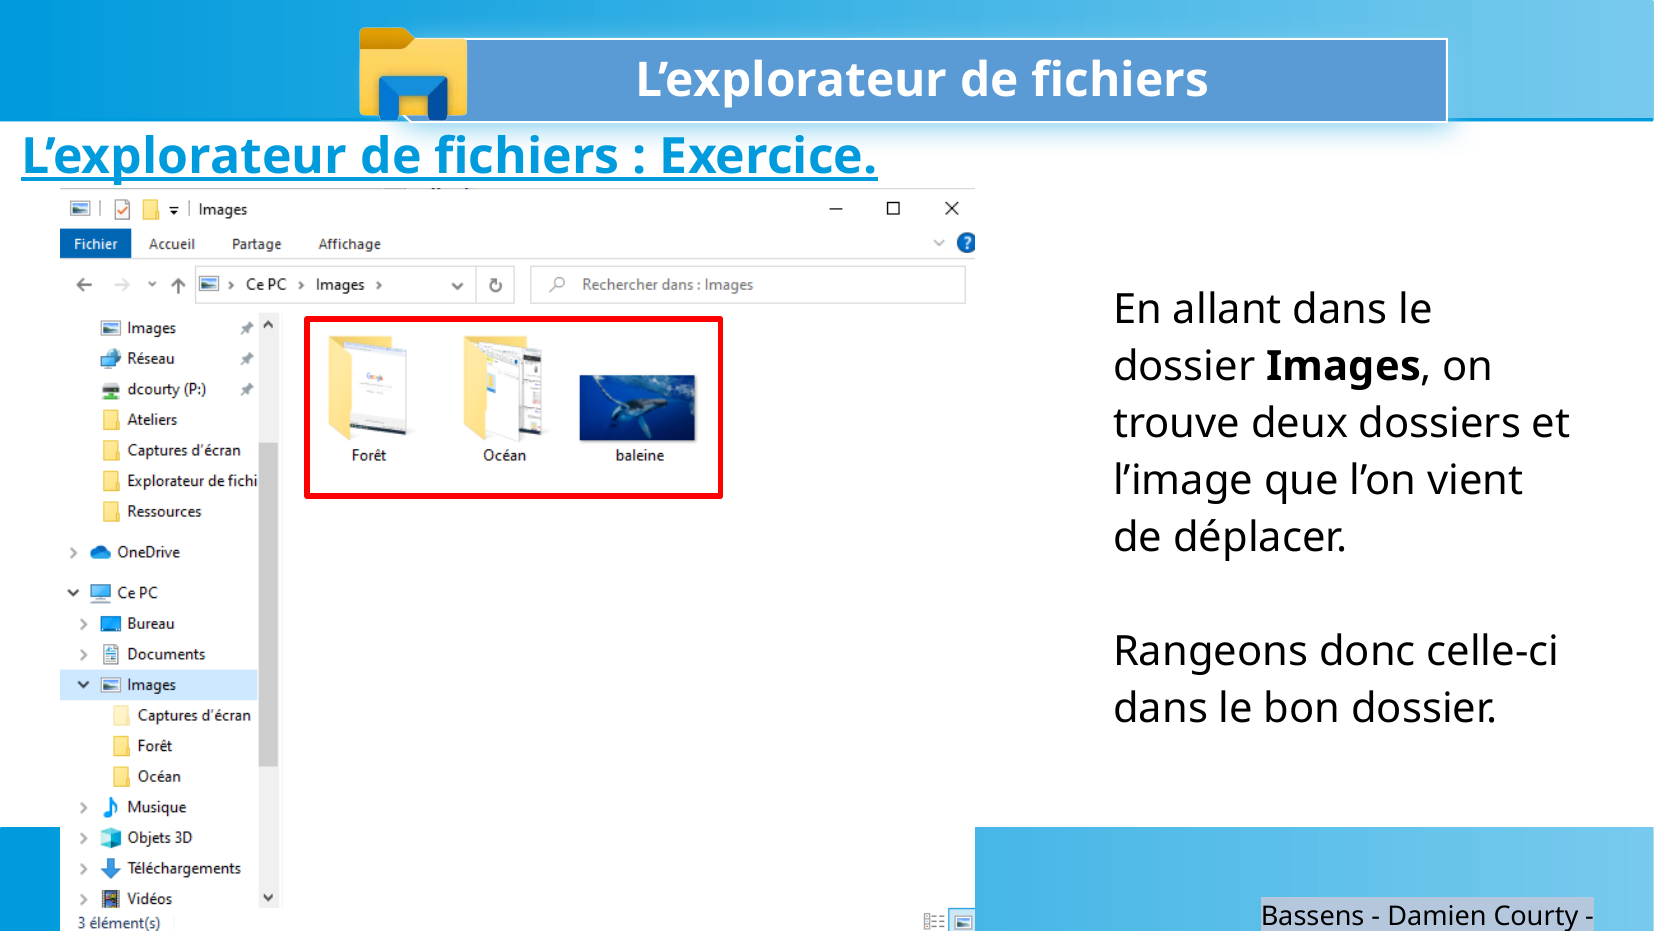

L’explorateur de fichiers
L’explorateur de fichiers : Exercice.
En allant dans le dossier Images, on trouve deux dossiers et l’image que l’on vient de déplacer.
Rangeons donc celle-ci dans le bon dossier.
Bassens - Damien Courty - 2024